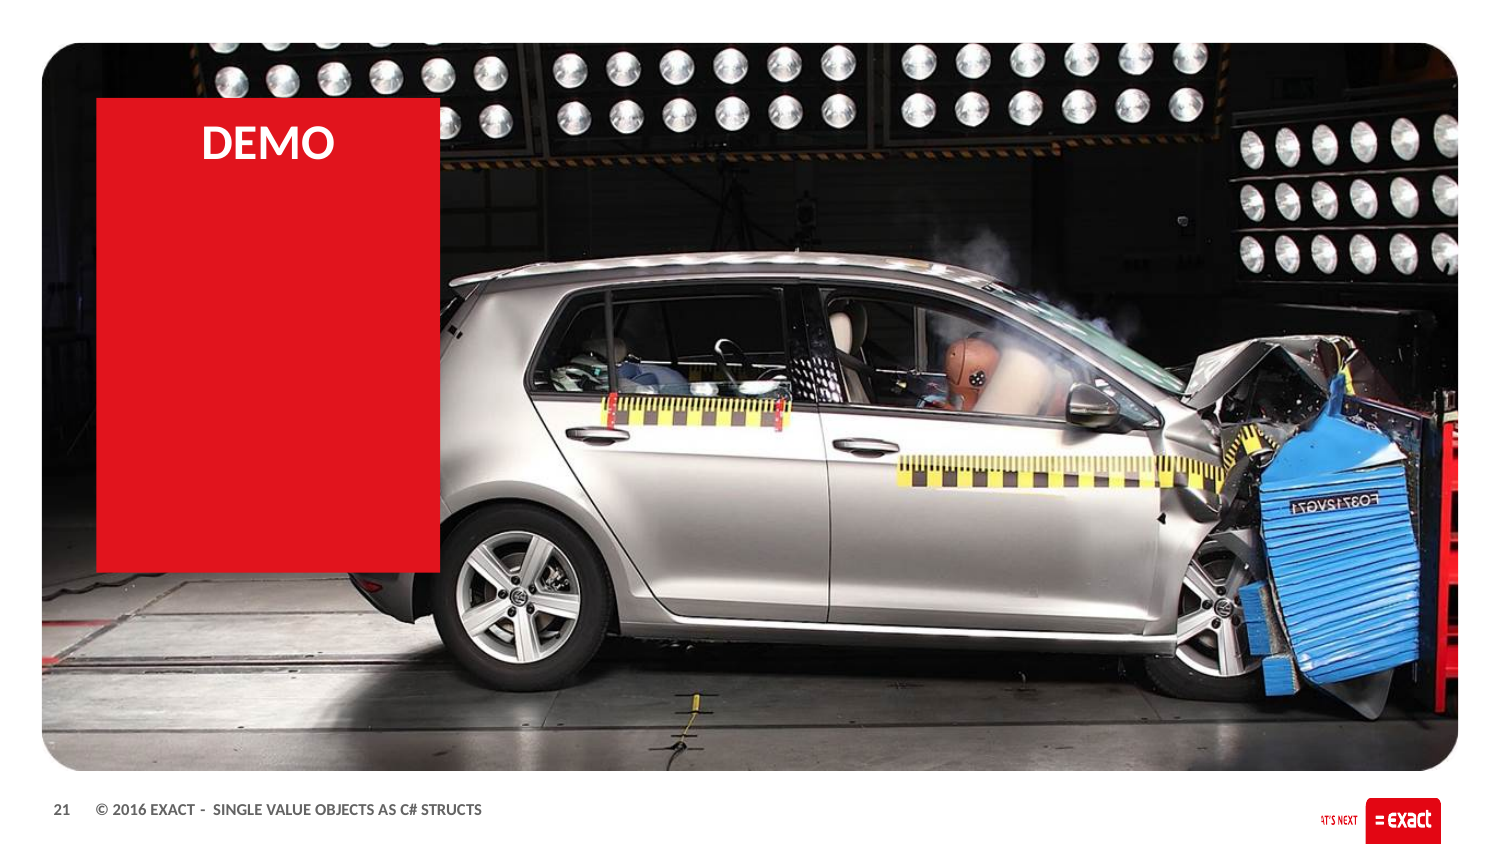

- Single Value Objects as C# structs